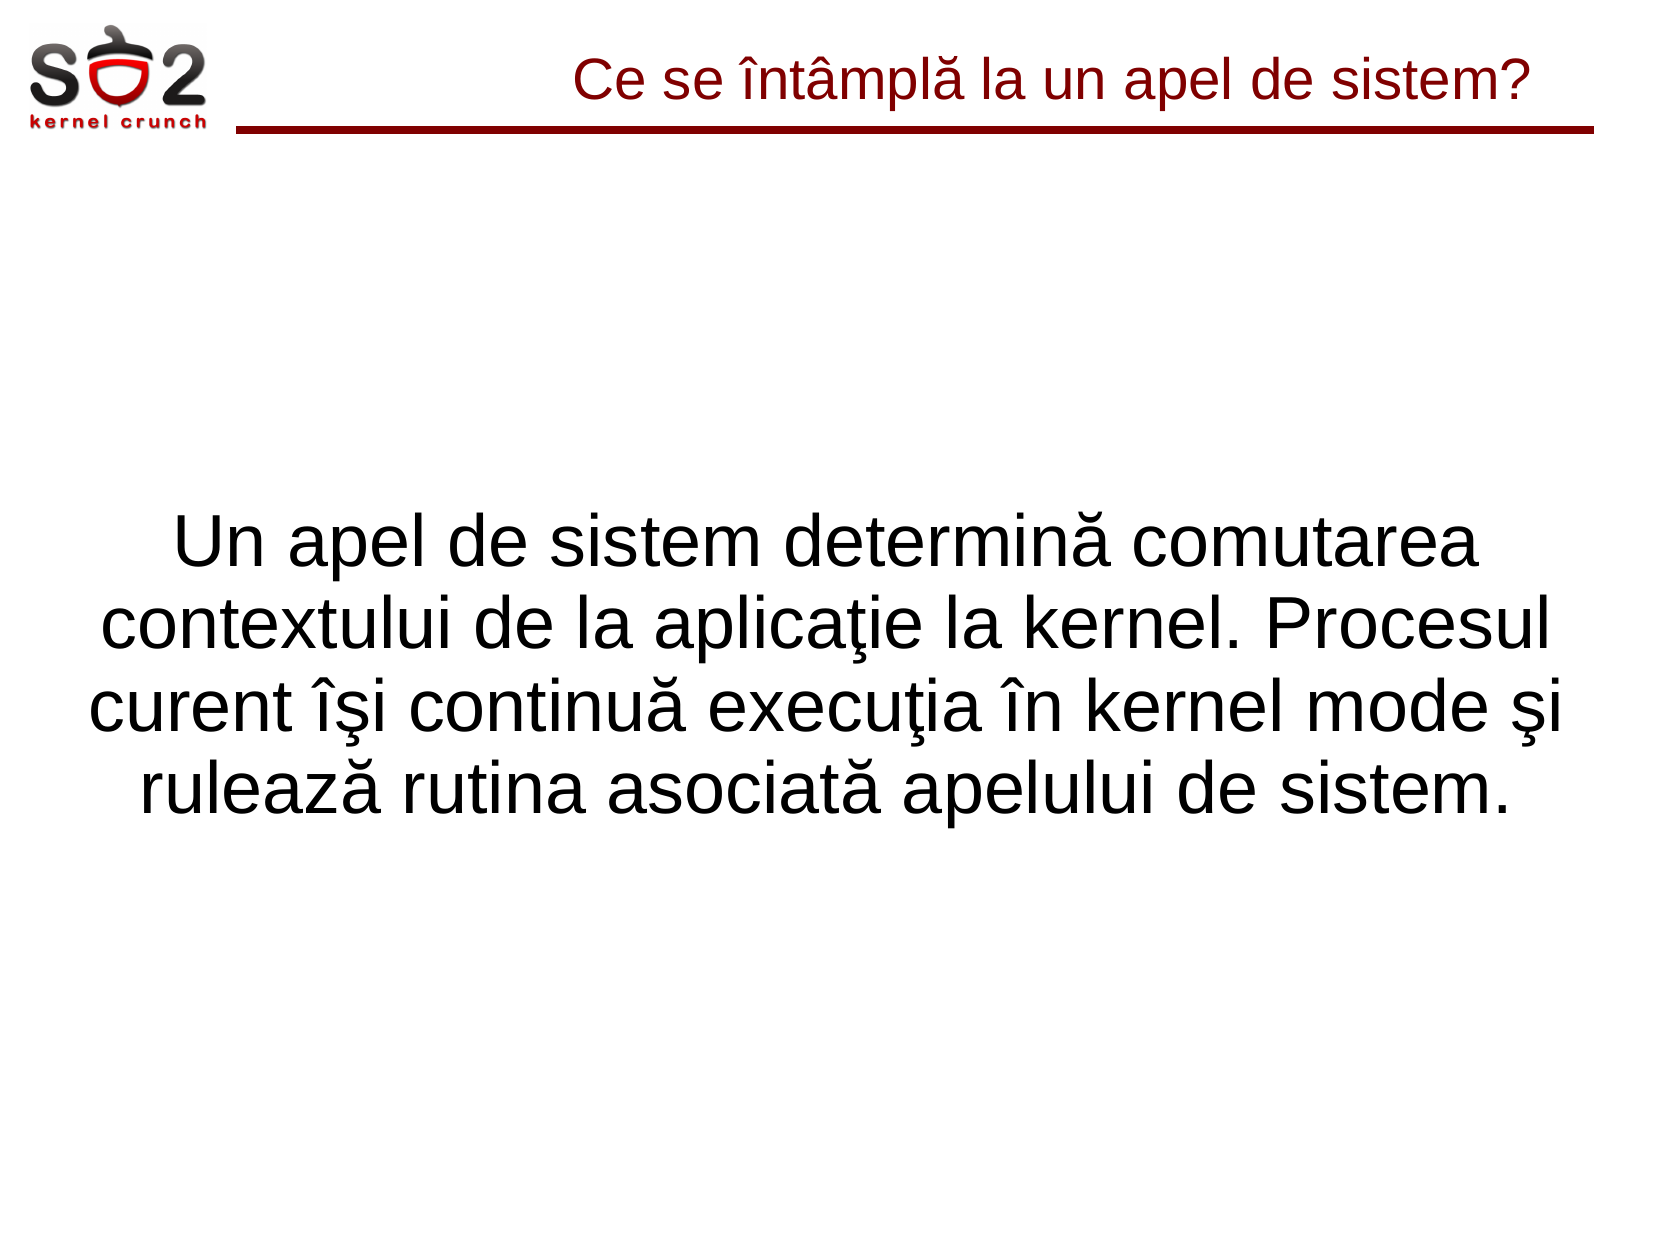

# Ce se întâmplă la un apel de sistem?
Un apel de sistem determină comutarea contextului de la aplicaţie la kernel. Procesul curent îşi continuă execuţia în kernel mode şi rulează rutina asociată apelului de sistem.